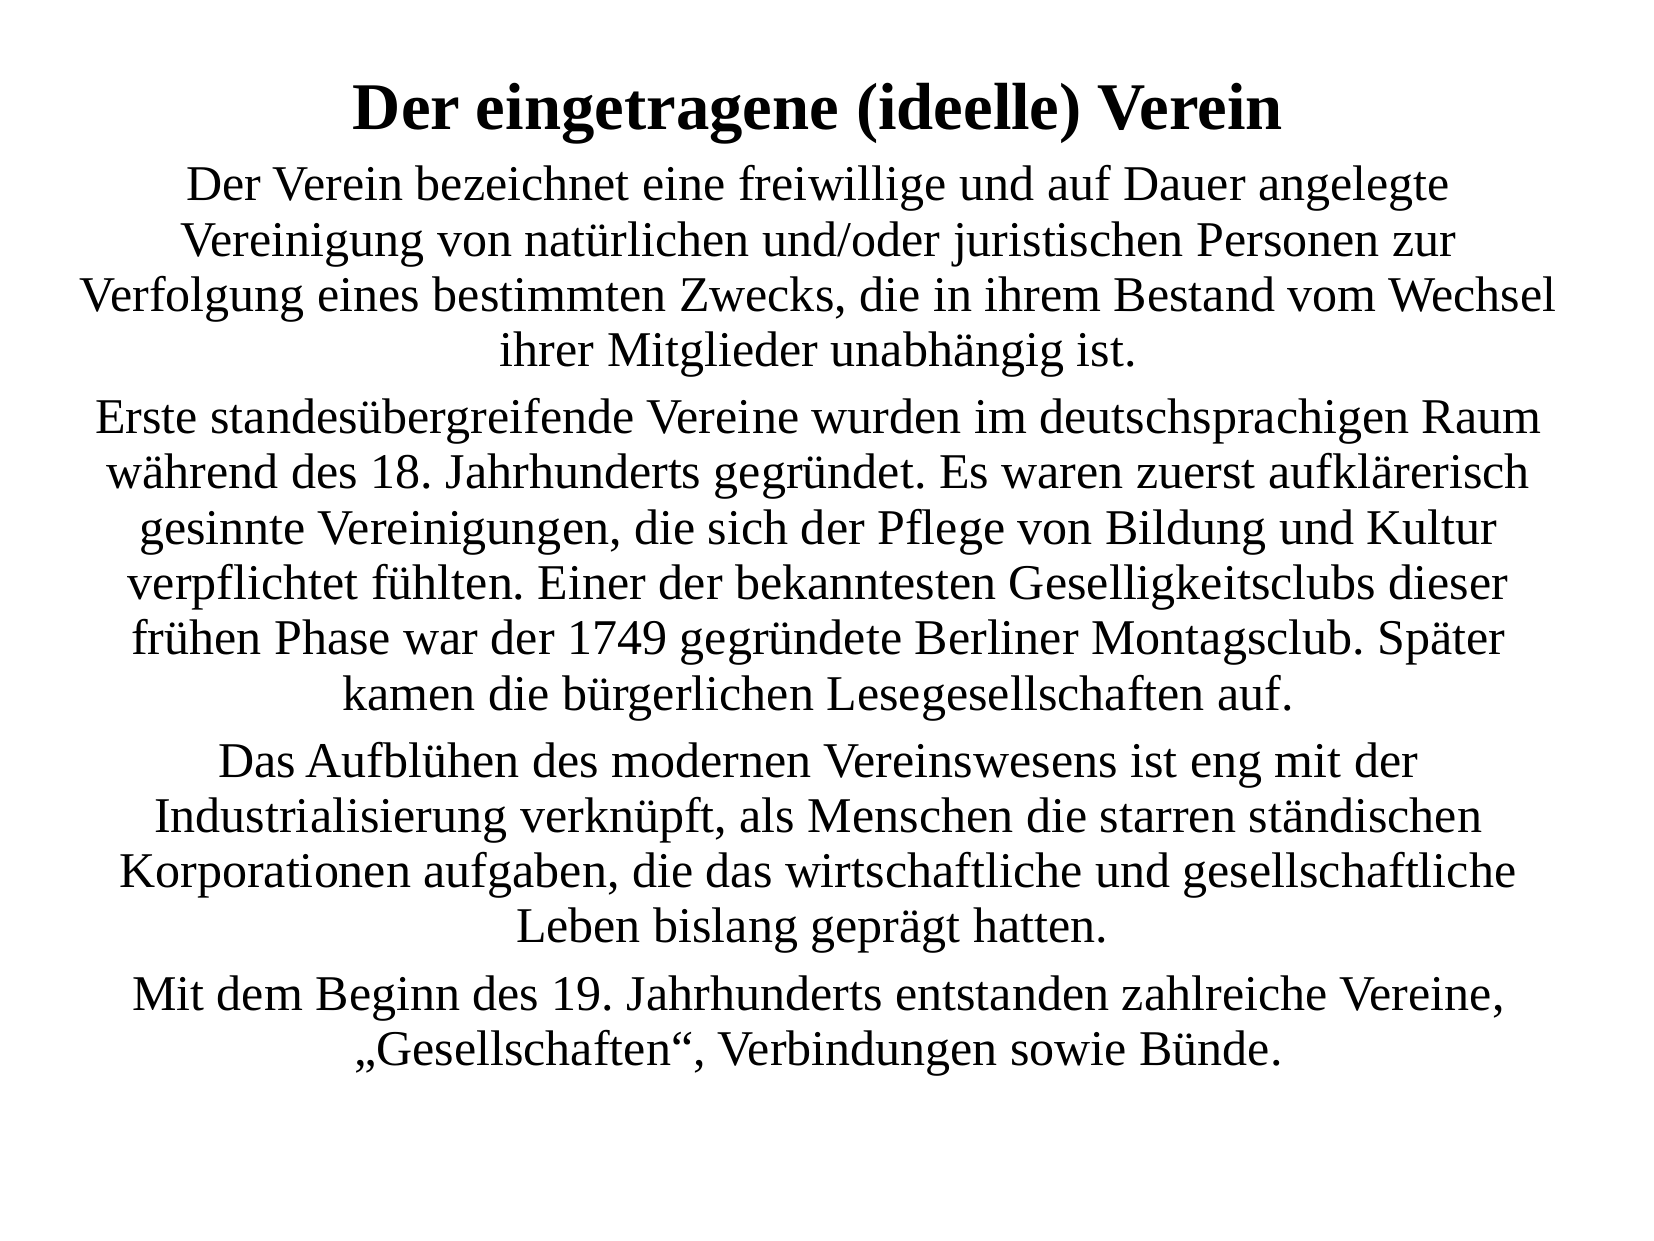

Der eingetragene (ideelle) Verein
Der Verein bezeichnet eine freiwillige und auf Dauer angelegte Vereinigung von natürlichen und/oder juristischen Personen zur Verfolgung eines bestimmten Zwecks, die in ihrem Bestand vom Wechsel ihrer Mitglieder unabhängig ist.
Erste standesübergreifende Vereine wurden im deutschsprachigen Raum während des 18. Jahrhunderts gegründet. Es waren zuerst aufklärerisch gesinnte Vereinigungen, die sich der Pflege von Bildung und Kultur verpflichtet fühlten. Einer der bekanntesten Geselligkeitsclubs dieser frühen Phase war der 1749 gegründete Berliner Montagsclub. Später kamen die bürgerlichen Lesegesellschaften auf.
Das Aufblühen des modernen Vereinswesens ist eng mit der Industrialisierung verknüpft, als Menschen die starren ständischen Korporationen aufgaben, die das wirtschaftliche und gesellschaftliche Leben bislang geprägt hatten.
Mit dem Beginn des 19. Jahrhunderts entstanden zahlreiche Vereine, „Gesellschaften“, Verbindungen sowie Bünde.